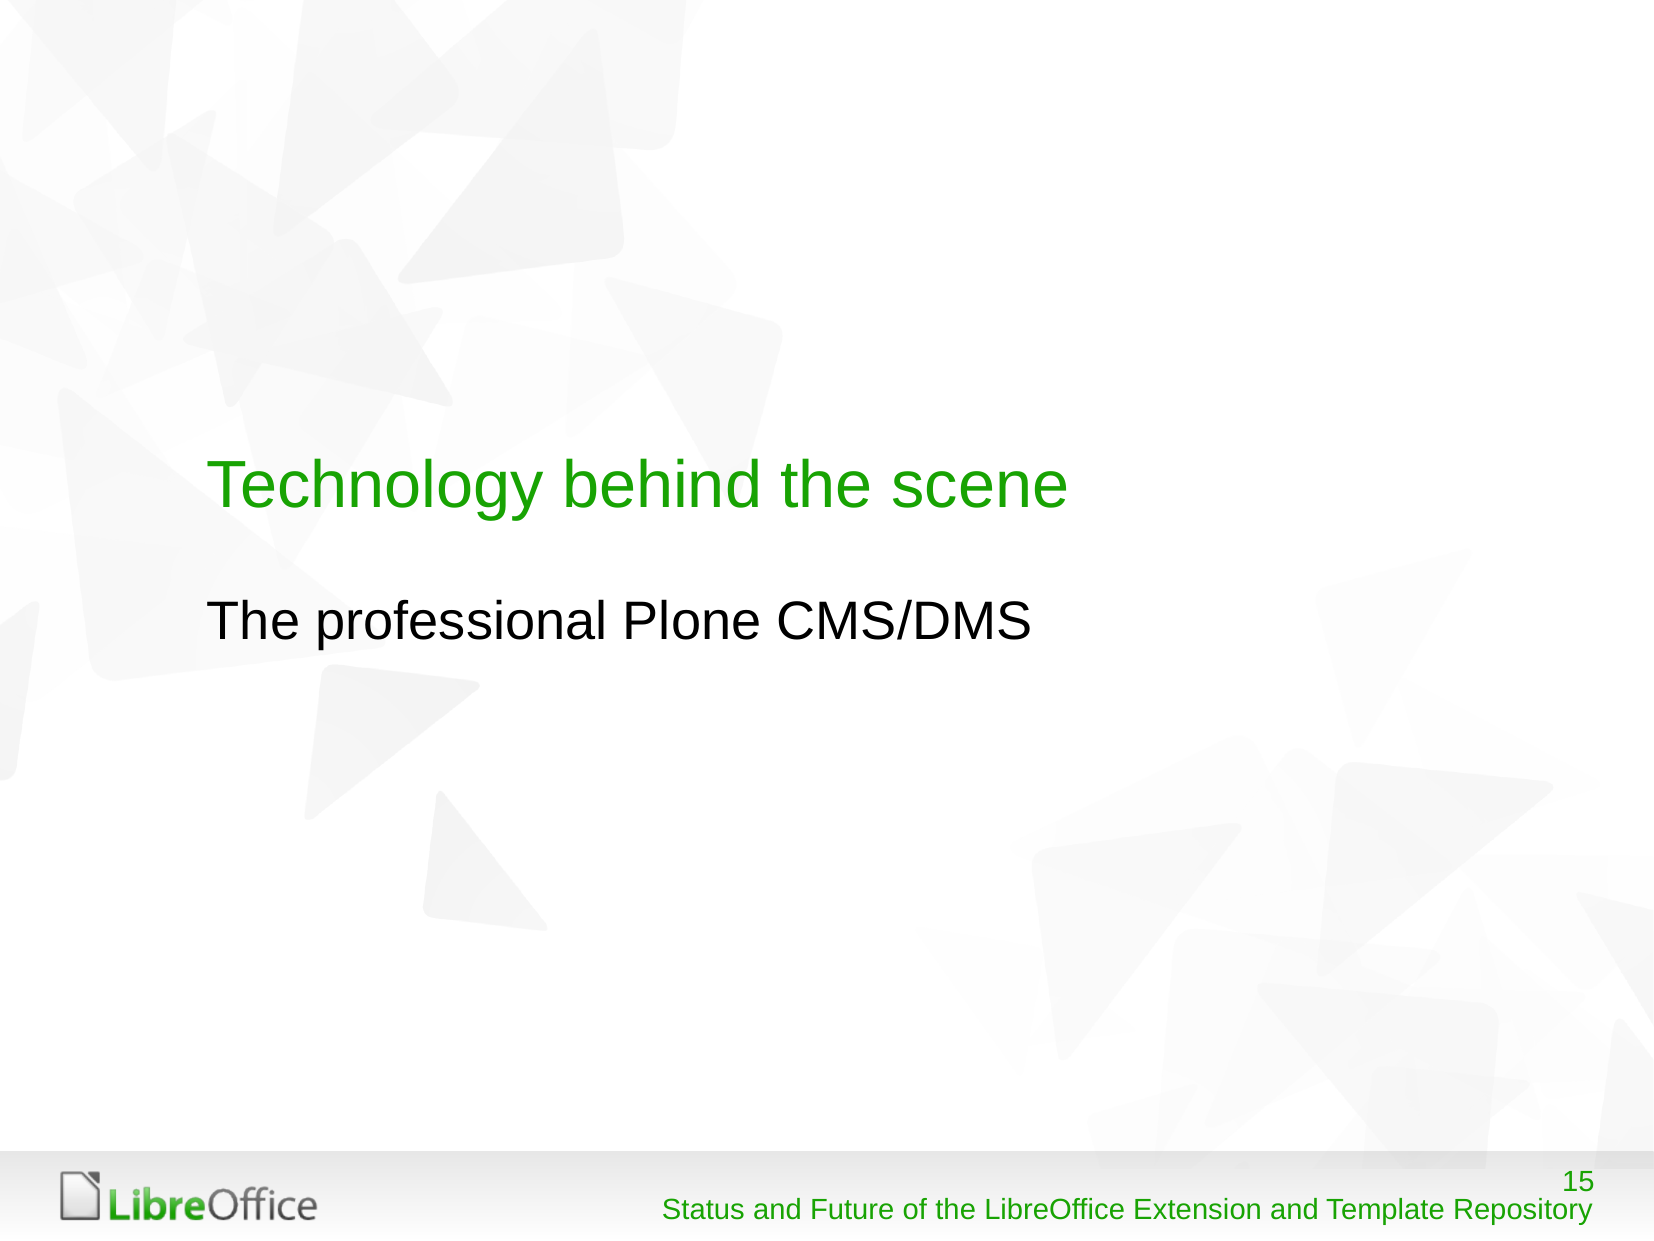

# Technology behind the scene
The professional Plone CMS/DMS
15
Status and Future of the LibreOffice Extension and Template Repository